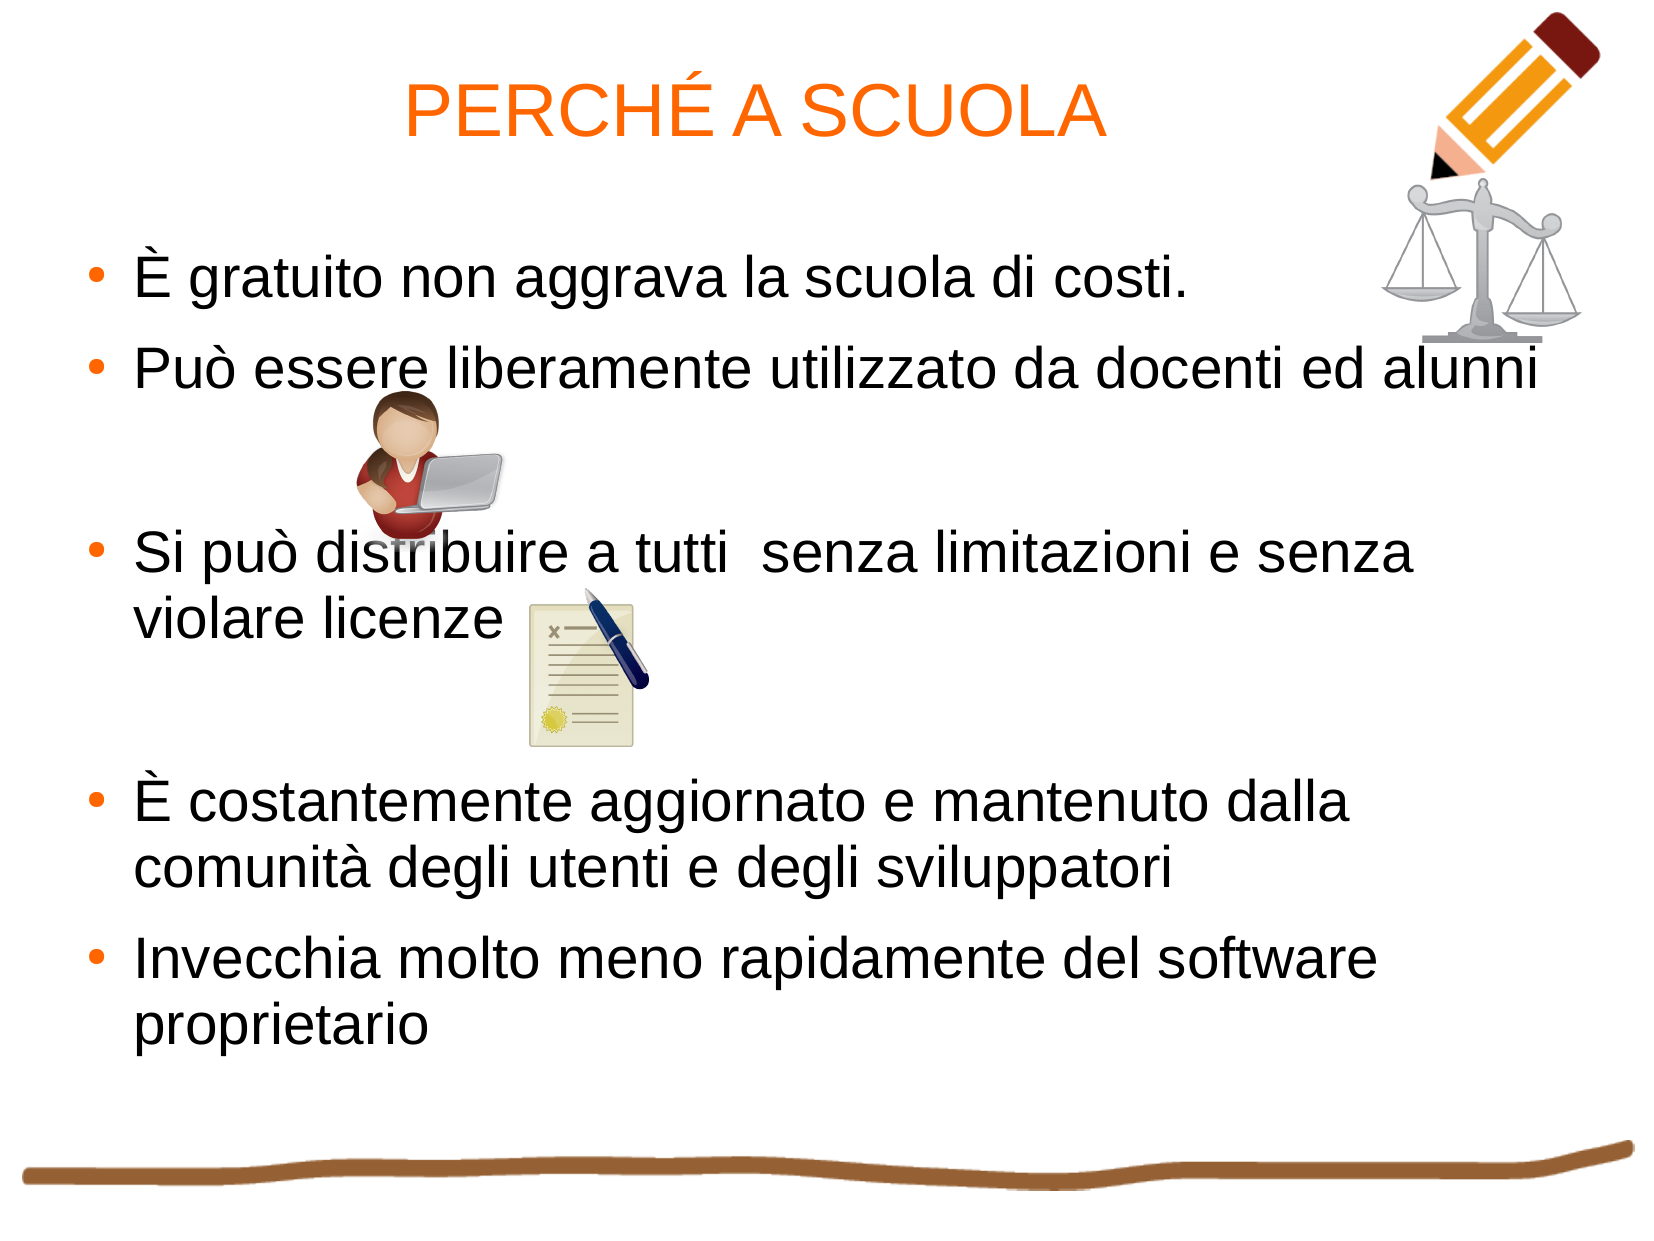

# PERCHÉ A SCUOLA
È gratuito non aggrava la scuola di costi.
Può essere liberamente utilizzato da docenti ed alunni
Si può distribuire a tutti senza limitazioni e senza violare licenze
È costantemente aggiornato e mantenuto dalla comunità degli utenti e degli sviluppatori
Invecchia molto meno rapidamente del software proprietario